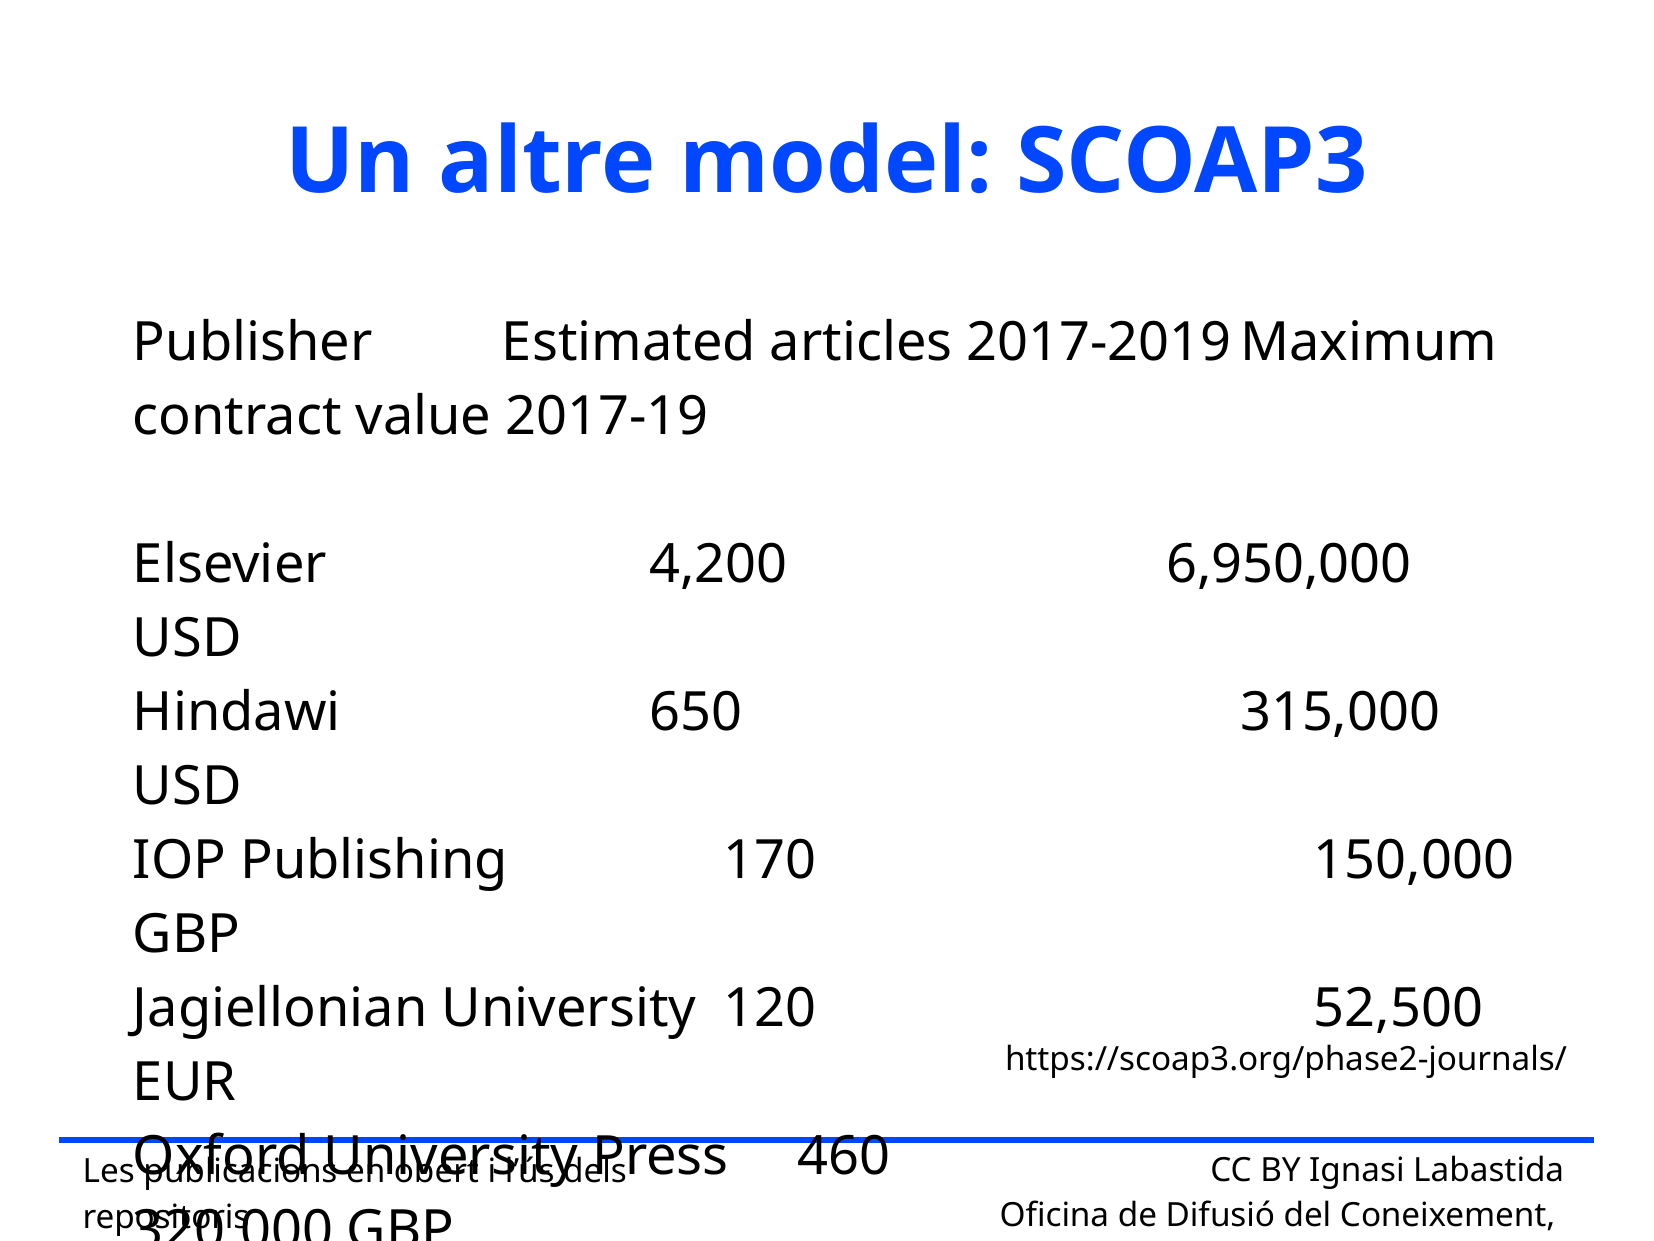

# Un altre model: SCOAP3
Publisher		Estimated articles 2017-2019	Maximum contract value 2017-19
Elsevier					4,200						6,950,000 USD
Hindawi					650							315,000 USD
IOP Publishing			170							150,000 GBP
Jagiellonian University	120							52,500 EUR
Oxford University Press	460							320,000 GBP
Springer					9,800						7,500,000 EUR
Total					15,400						14,700,000 EUR
Within these estimates, the average Cost per Article for 2017-2019 will be between 900 and 1,000 Euro.
https://scoap3.org/phase2-journals/